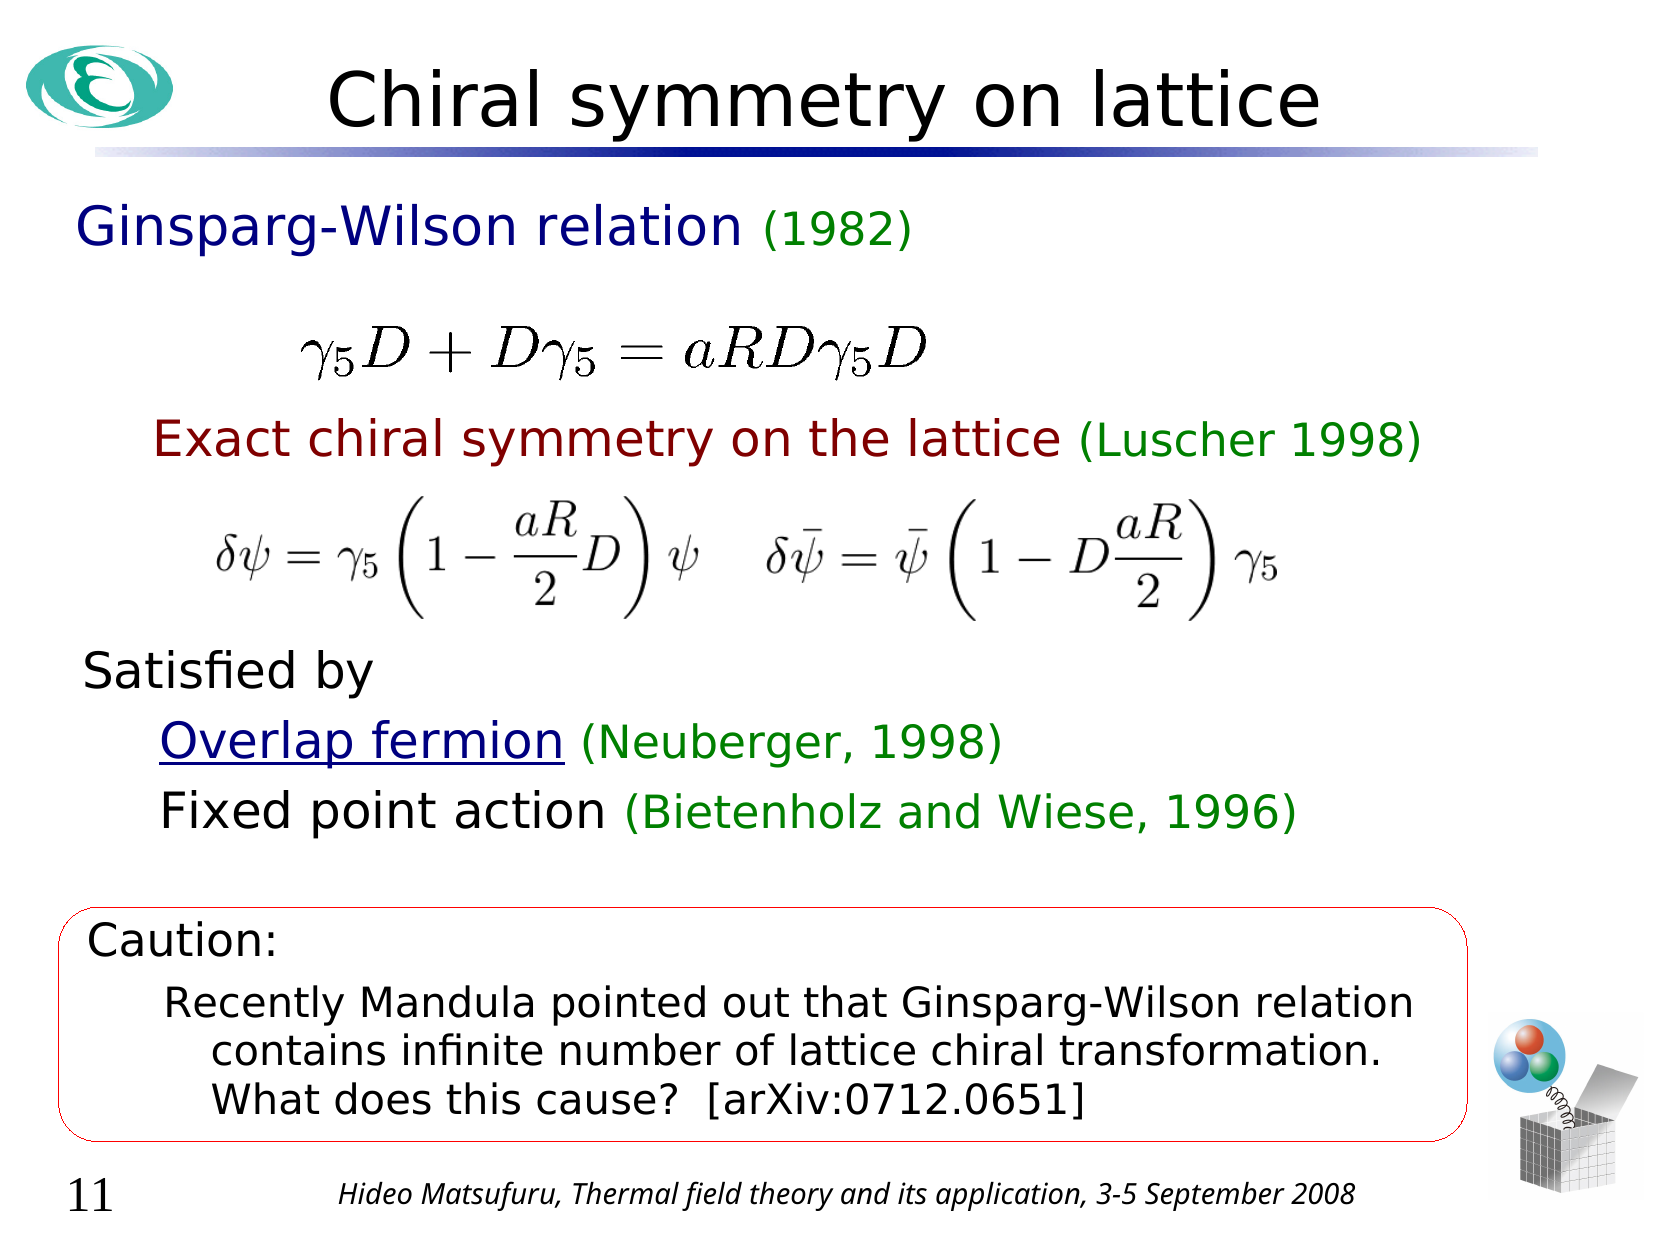

# Chiral symmetry on lattice
Ginsparg-Wilson relation (1982)
Exact chiral symmetry on the lattice (Luscher 1998)
Satisfied by
Overlap fermion (Neuberger, 1998)
Fixed point action (Bietenholz and Wiese, 1996)
Caution:
Recently Mandula pointed out that Ginsparg-Wilson relation contains infinite number of lattice chiral transformation. What does this cause? [arXiv:0712.0651]